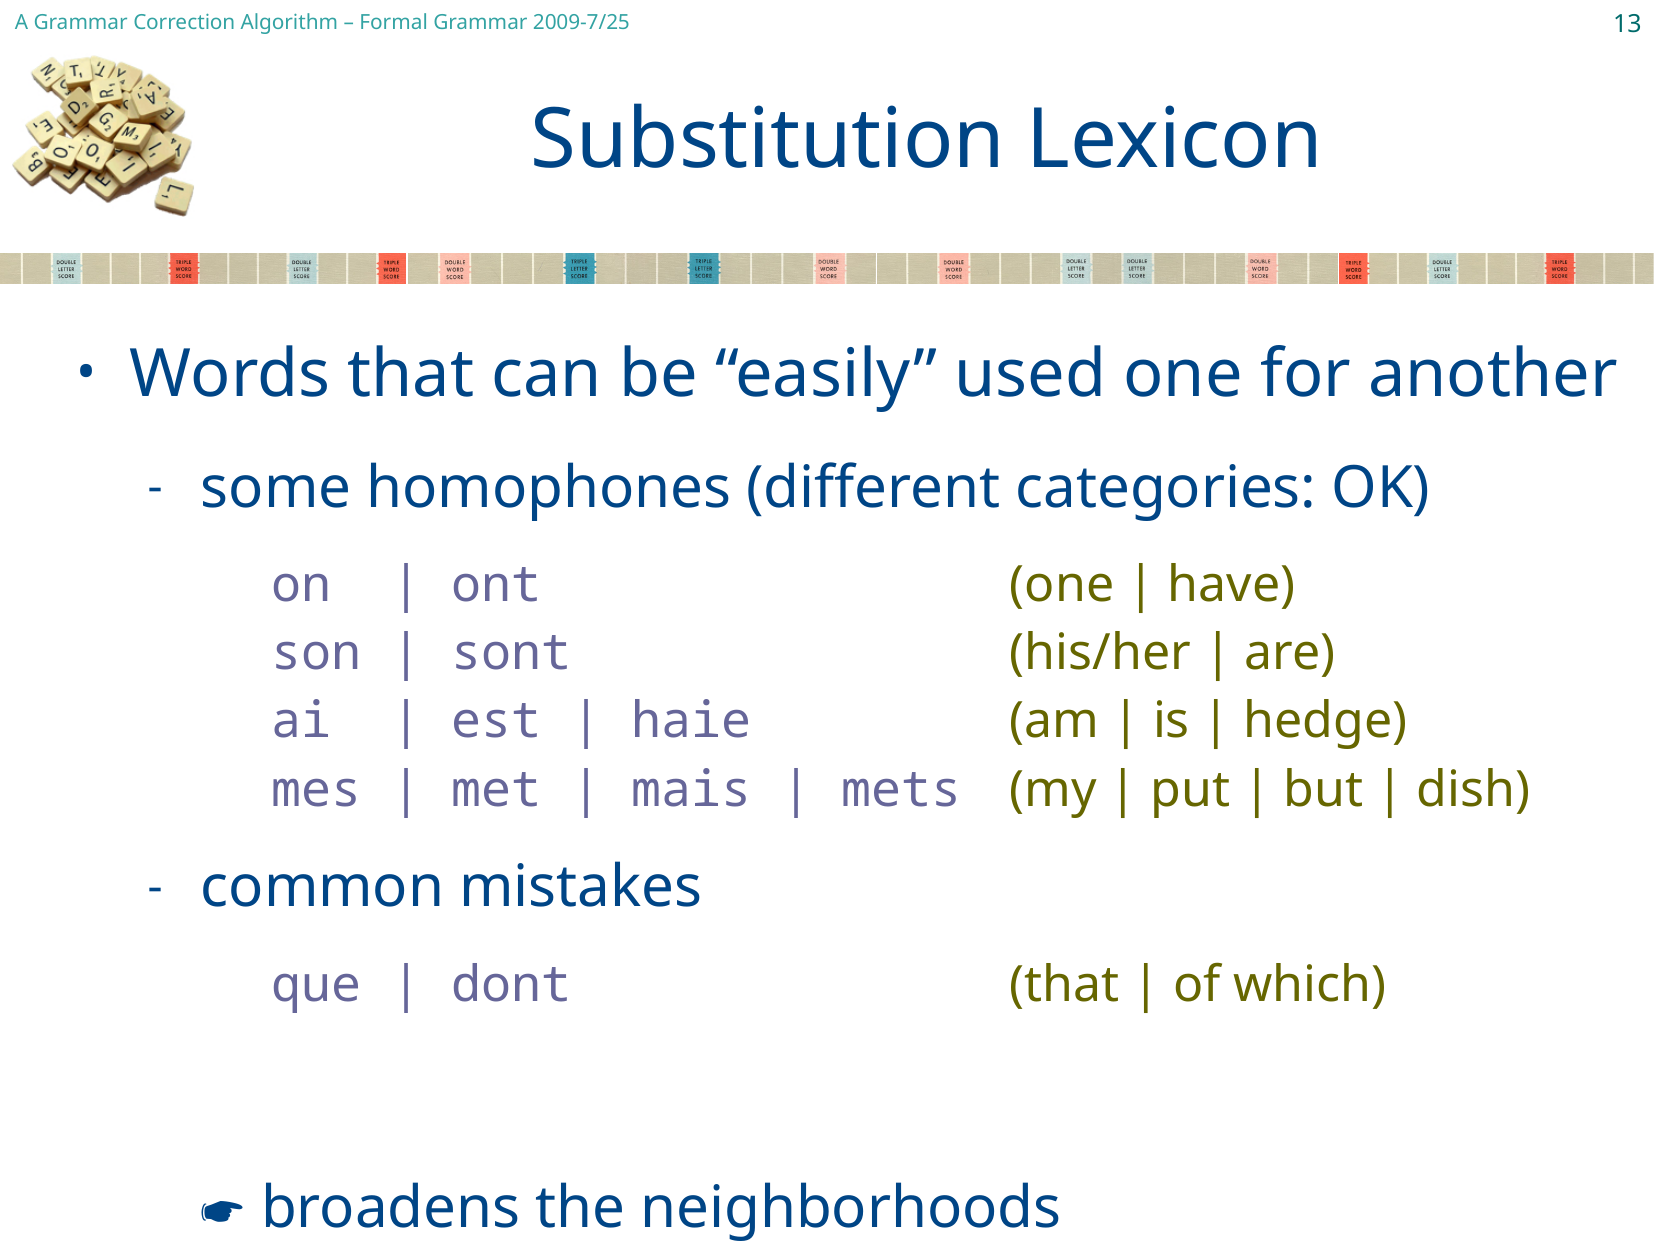

13
# Substitution Lexicon
Words that can be “easily” used one for another
some homophones (different categories: OK)
on | ont							(one | have)
son | sont						(his/her | are)
ai | est | haie				(am | is | hedge)
mes | met | mais | mets	(my | put | but | dish)
common mistakes
que | dont						(that | of which)
☛ broadens the neighborhoods